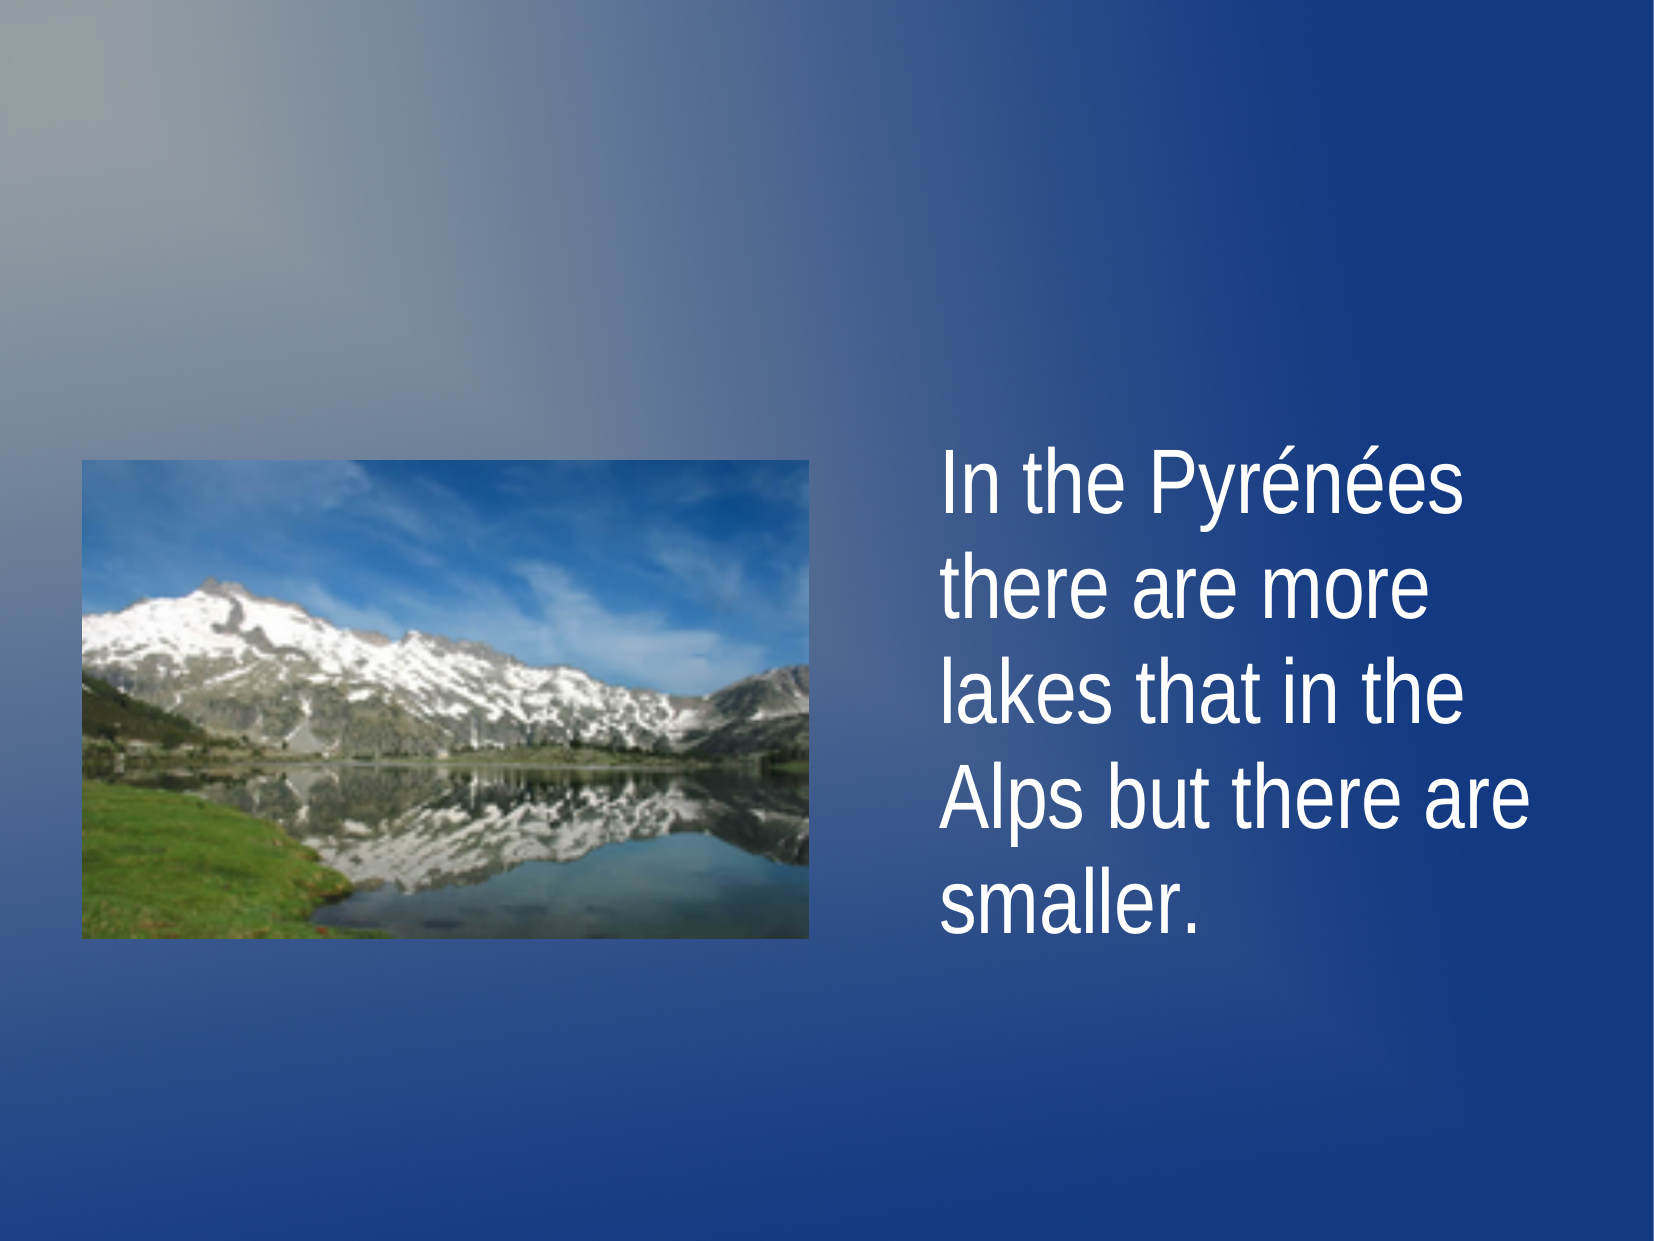

# In the Pyrénées there are more lakes that in the Alps but there are smaller.